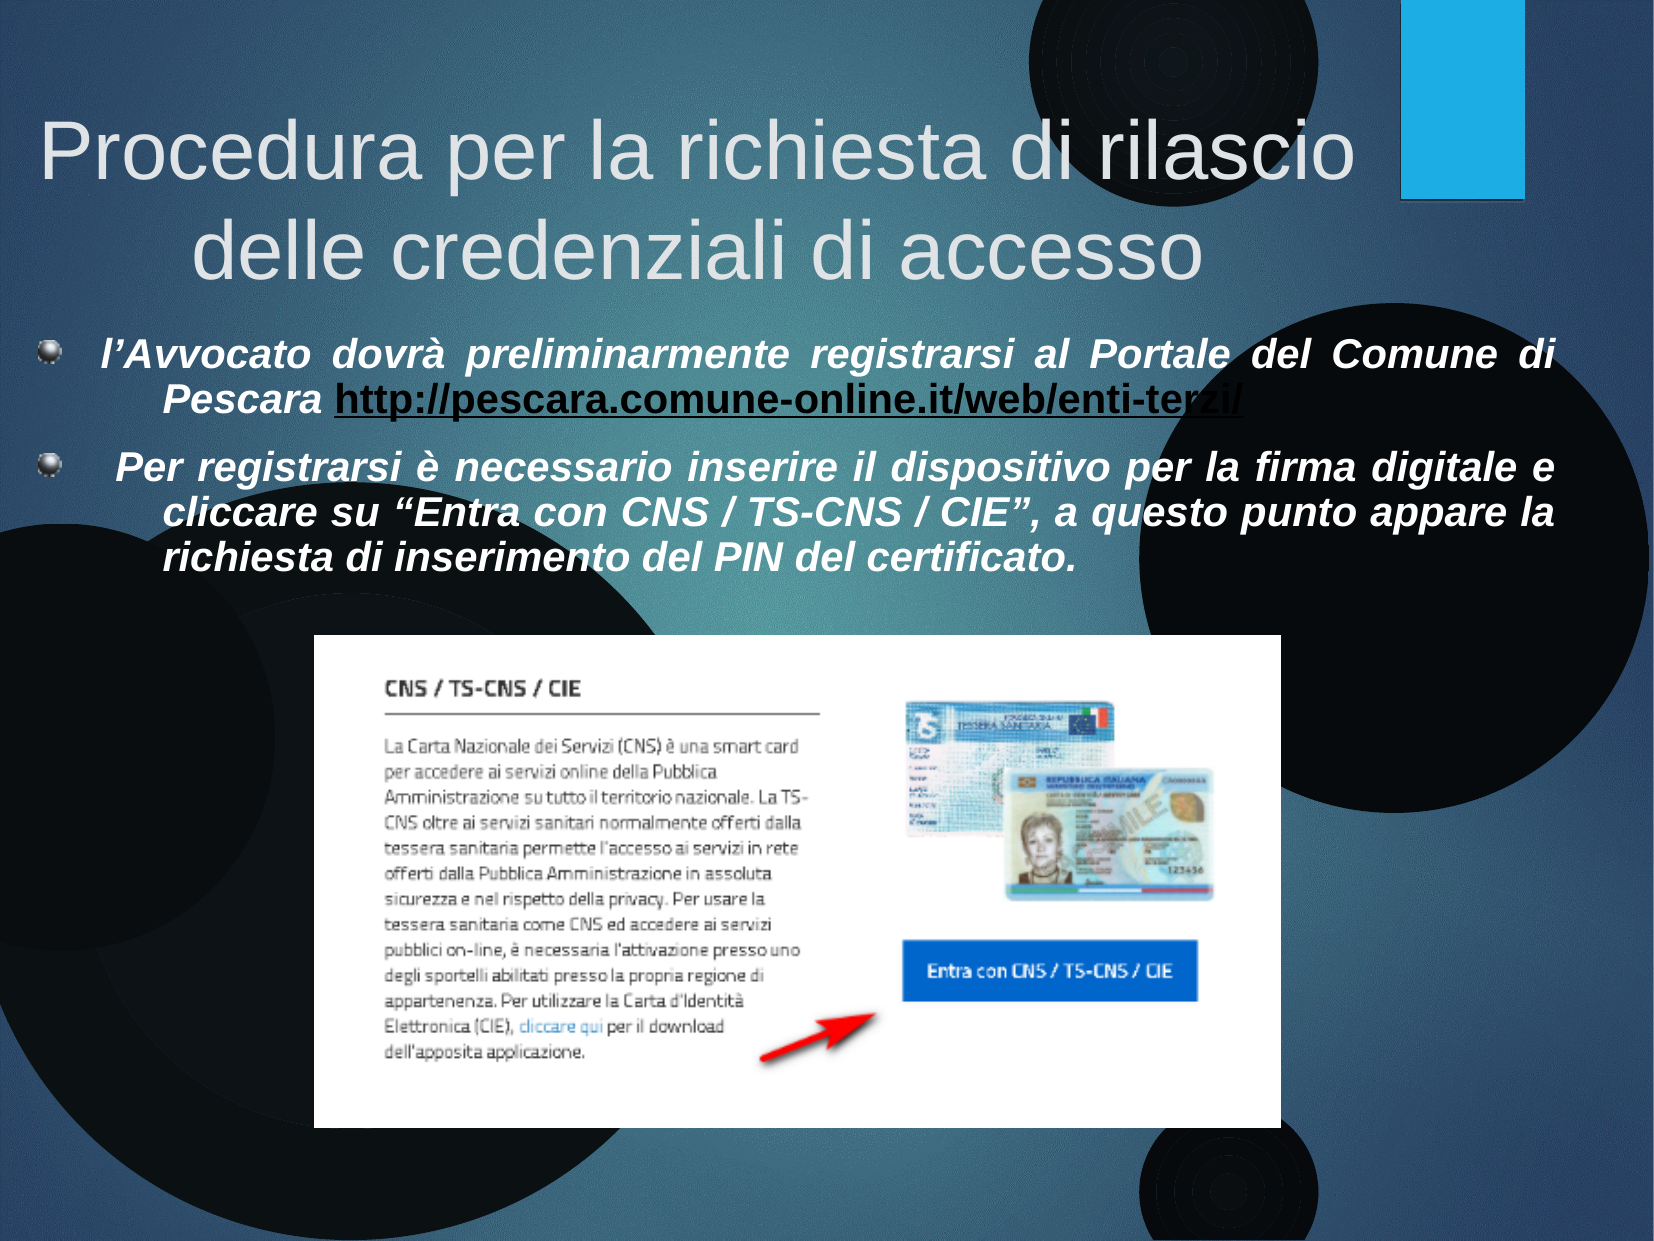

Procedura per la richiesta di rilascio delle credenziali di accesso
l’Avvocato dovrà preliminarmente registrarsi al Portale del Comune di Pescara http://pescara.comune-online.it/web/enti-terzi/
 Per registrarsi è necessario inserire il dispositivo per la firma digitale e cliccare su “Entra con CNS / TS-CNS / CIE”, a questo punto appare la richiesta di inserimento del PIN del certificato.